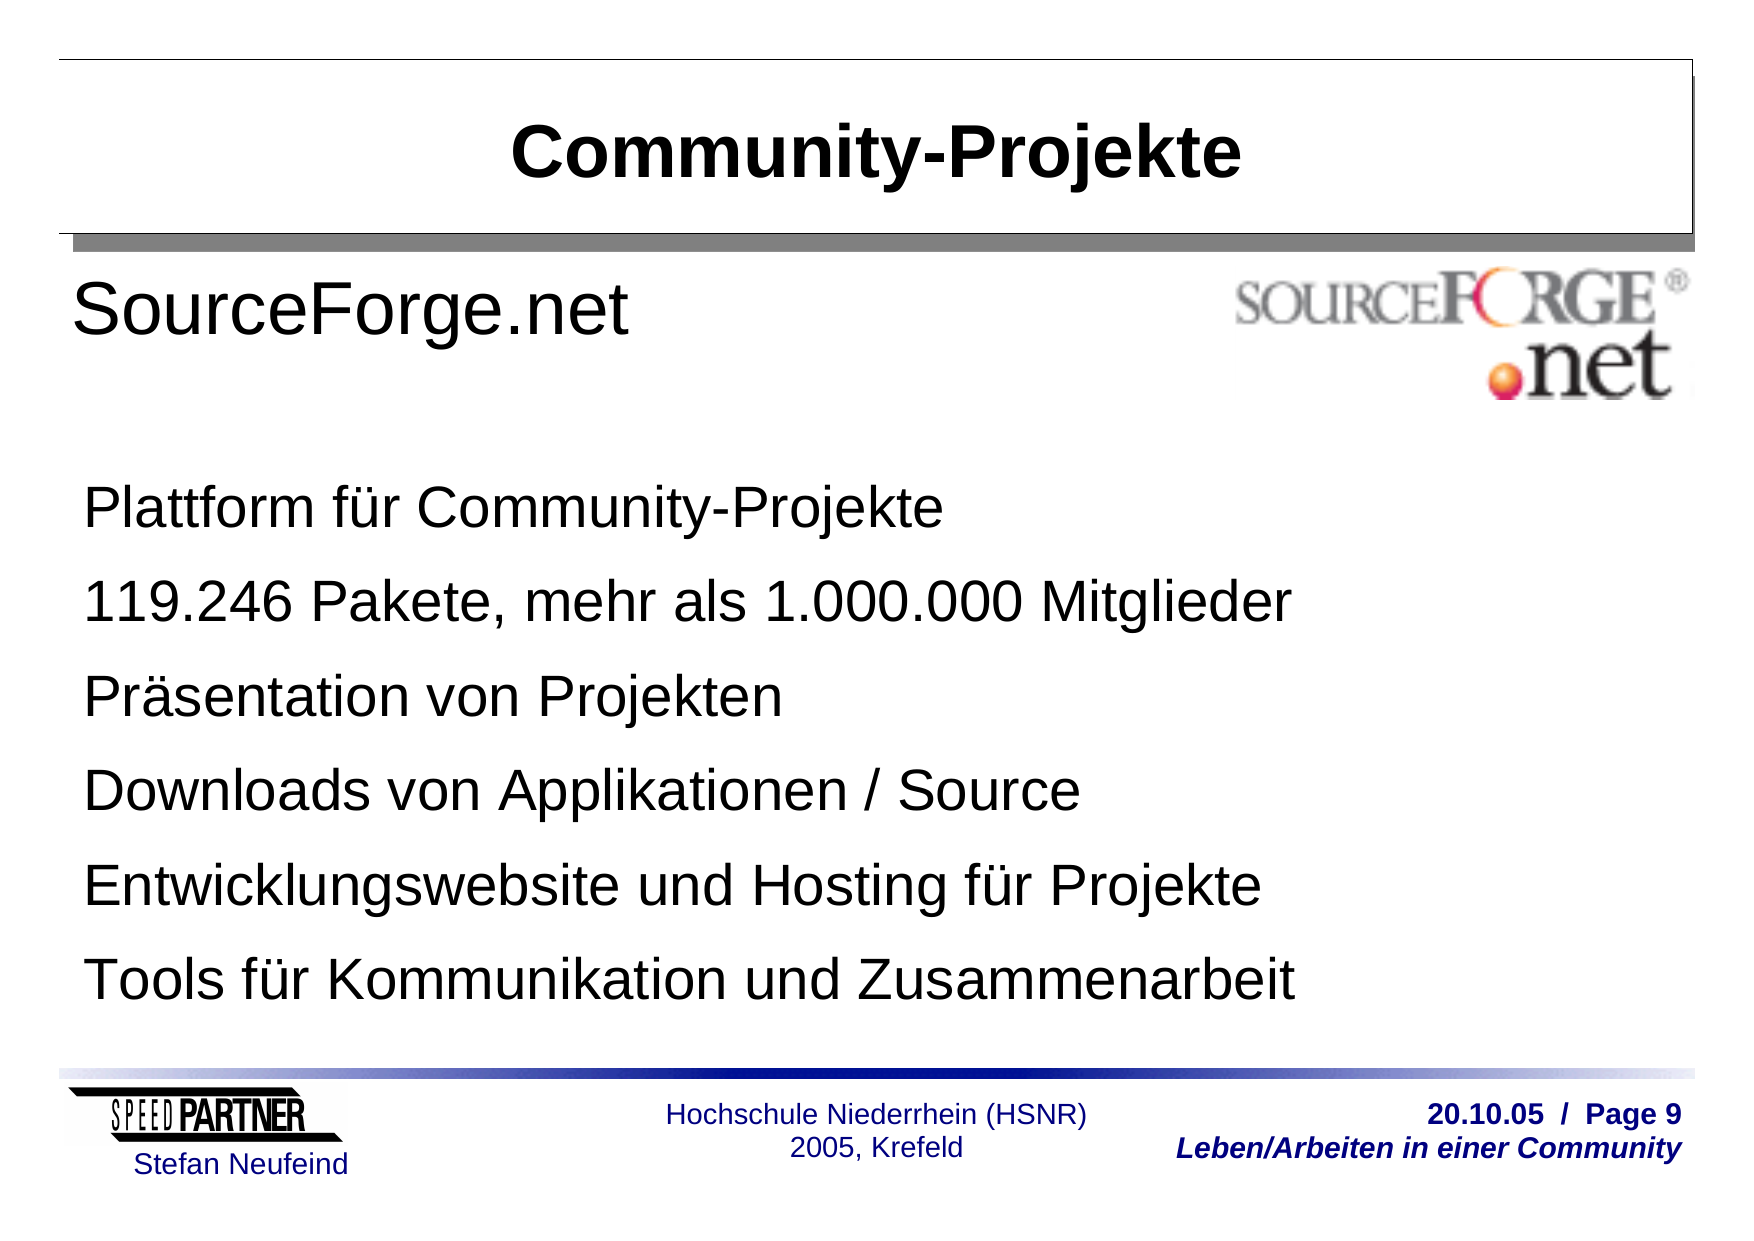

# Community-Projekte
SourceForge.net
Plattform für Community-Projekte
119.246 Pakete, mehr als 1.000.000 Mitglieder
Präsentation von Projekten
Downloads von Applikationen / Source
Entwicklungswebsite und Hosting für Projekte
Tools für Kommunikation und Zusammenarbeit